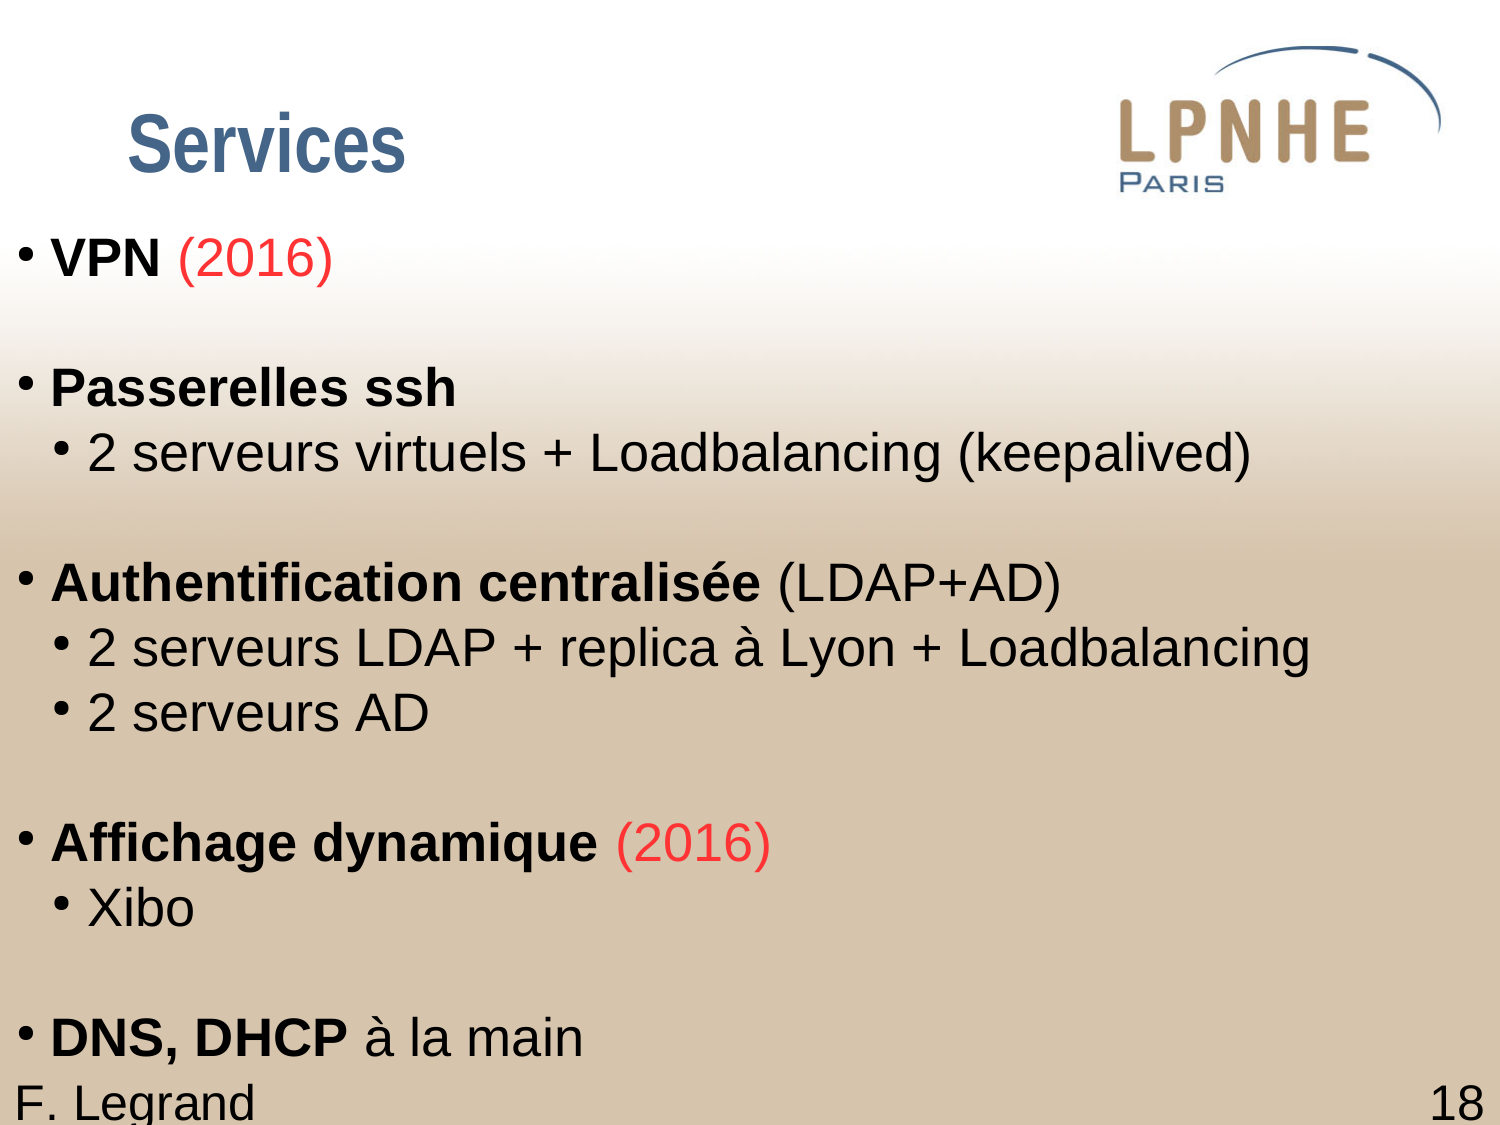

# Services
 VPN (2016)
 Passerelles ssh
2 serveurs virtuels + Loadbalancing (keepalived)
 Authentification centralisée (LDAP+AD)
2 serveurs LDAP + replica à Lyon + Loadbalancing
2 serveurs AD
 Affichage dynamique (2016)
Xibo
 DNS, DHCP à la main
18